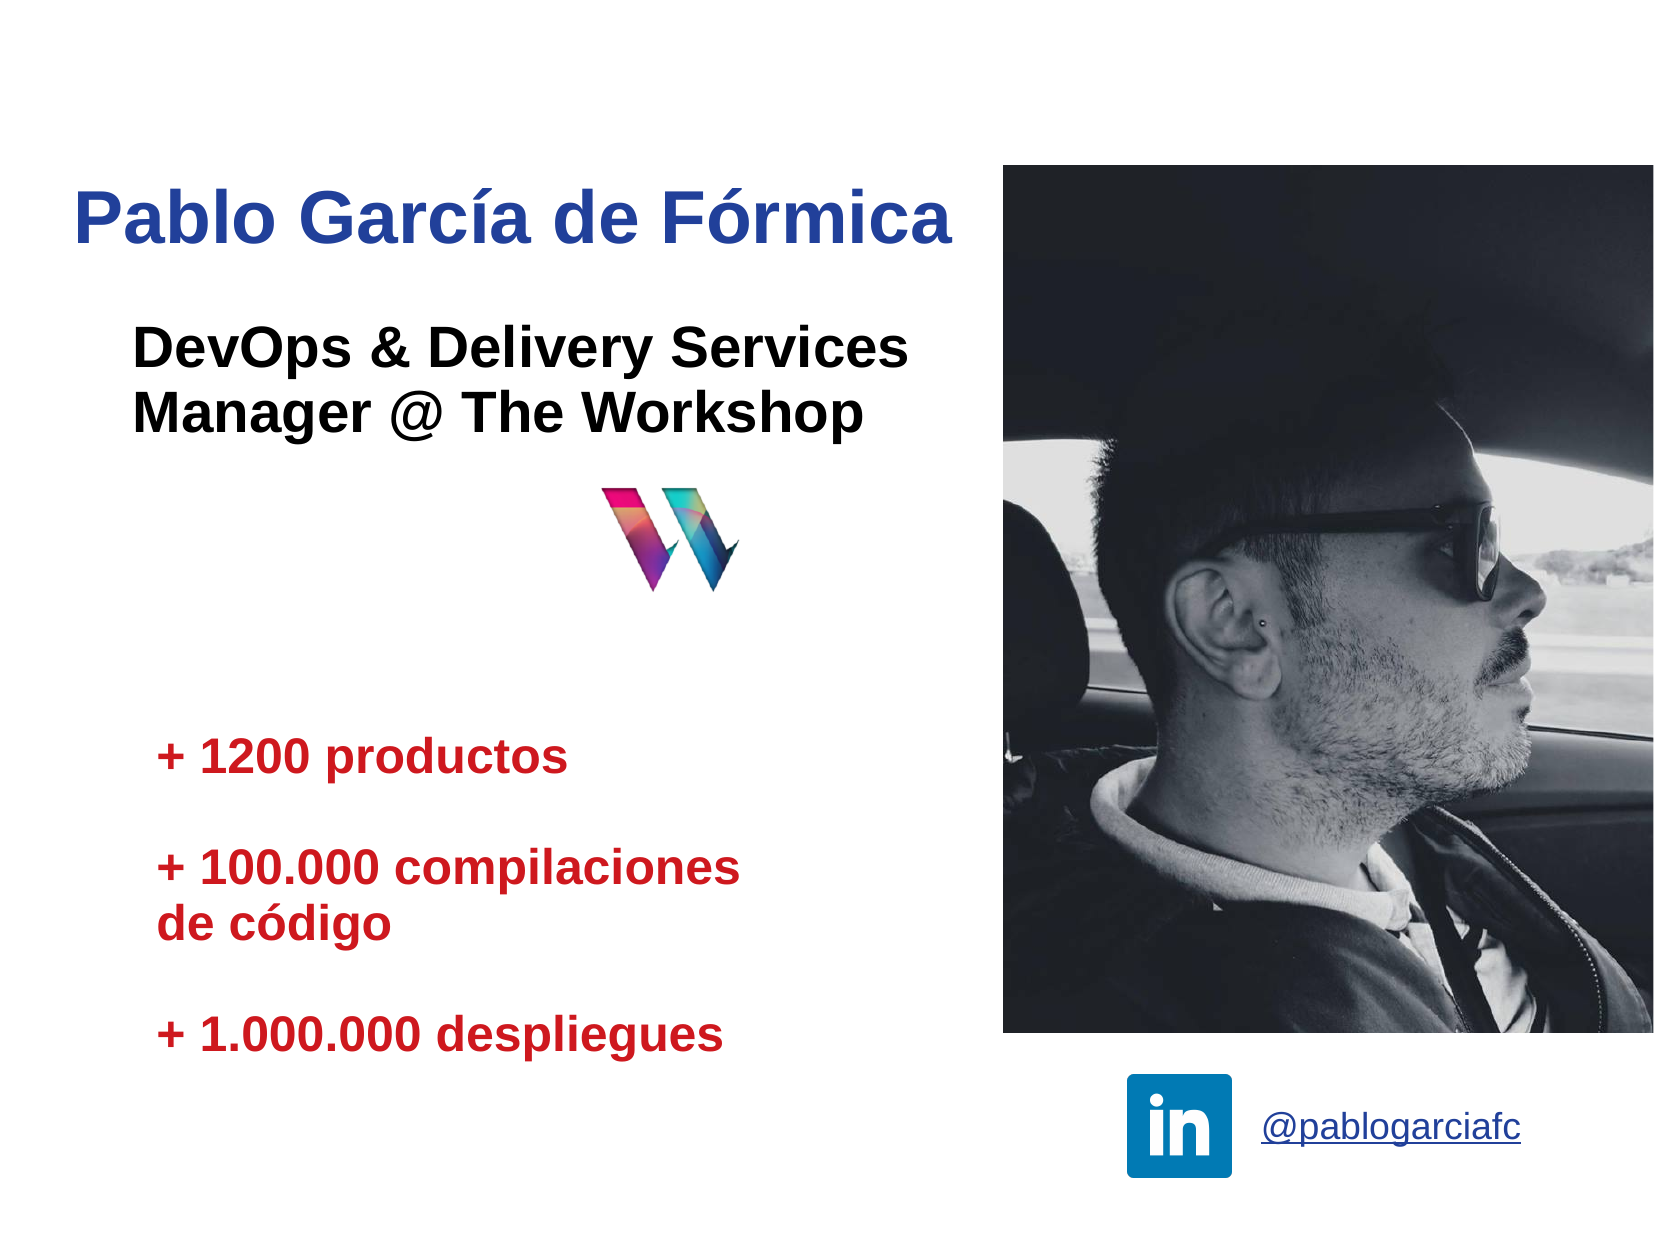

Pablo García de Fórmica
DevOps & Delivery Services Manager @ The Workshop
+ 1200 productos
+ 100.000 compilaciones de código
+ 1.000.000 despliegues
@pablogarciafc